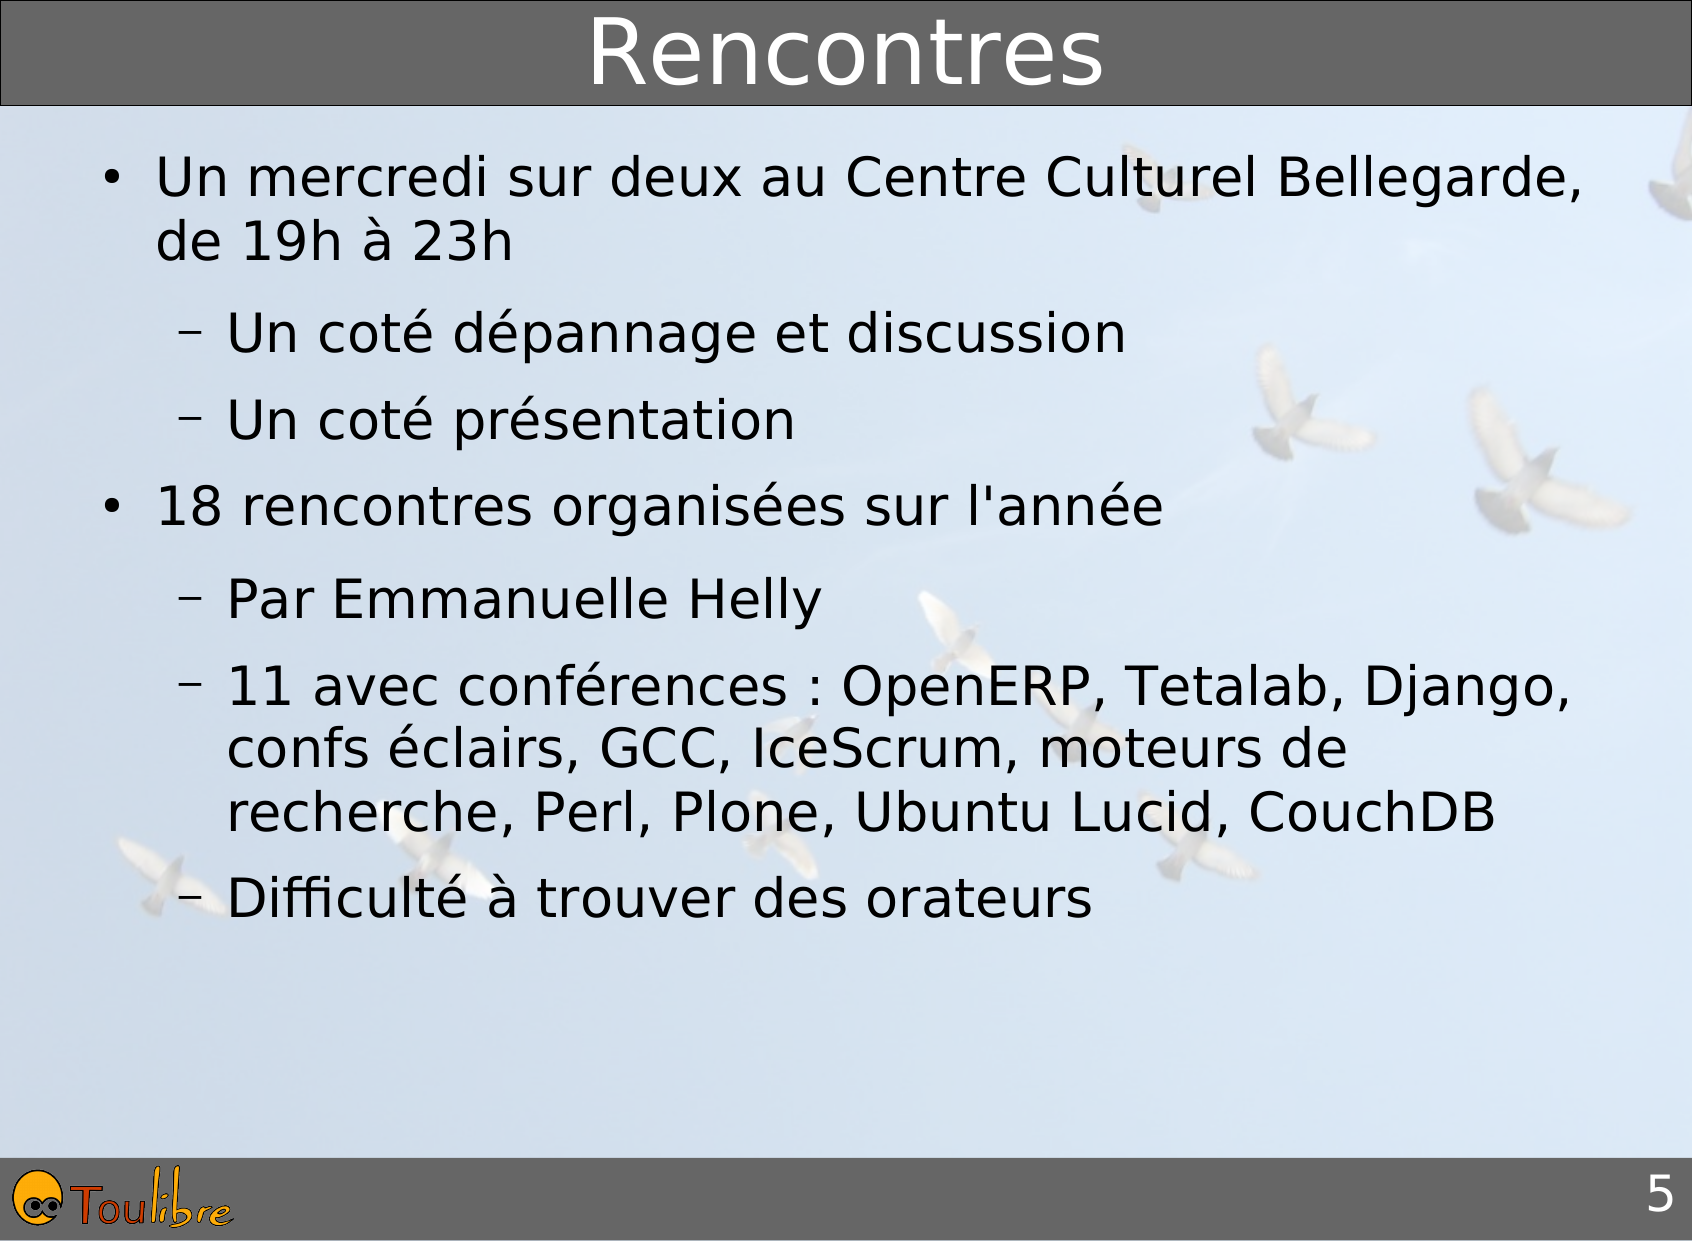

# Rencontres
Un mercredi sur deux au Centre Culturel Bellegarde, de 19h à 23h
Un coté dépannage et discussion
Un coté présentation
18 rencontres organisées sur l'année
Par Emmanuelle Helly
11 avec conférences : OpenERP, Tetalab, Django, confs éclairs, GCC, IceScrum, moteurs de recherche, Perl, Plone, Ubuntu Lucid, CouchDB
Difficulté à trouver des orateurs